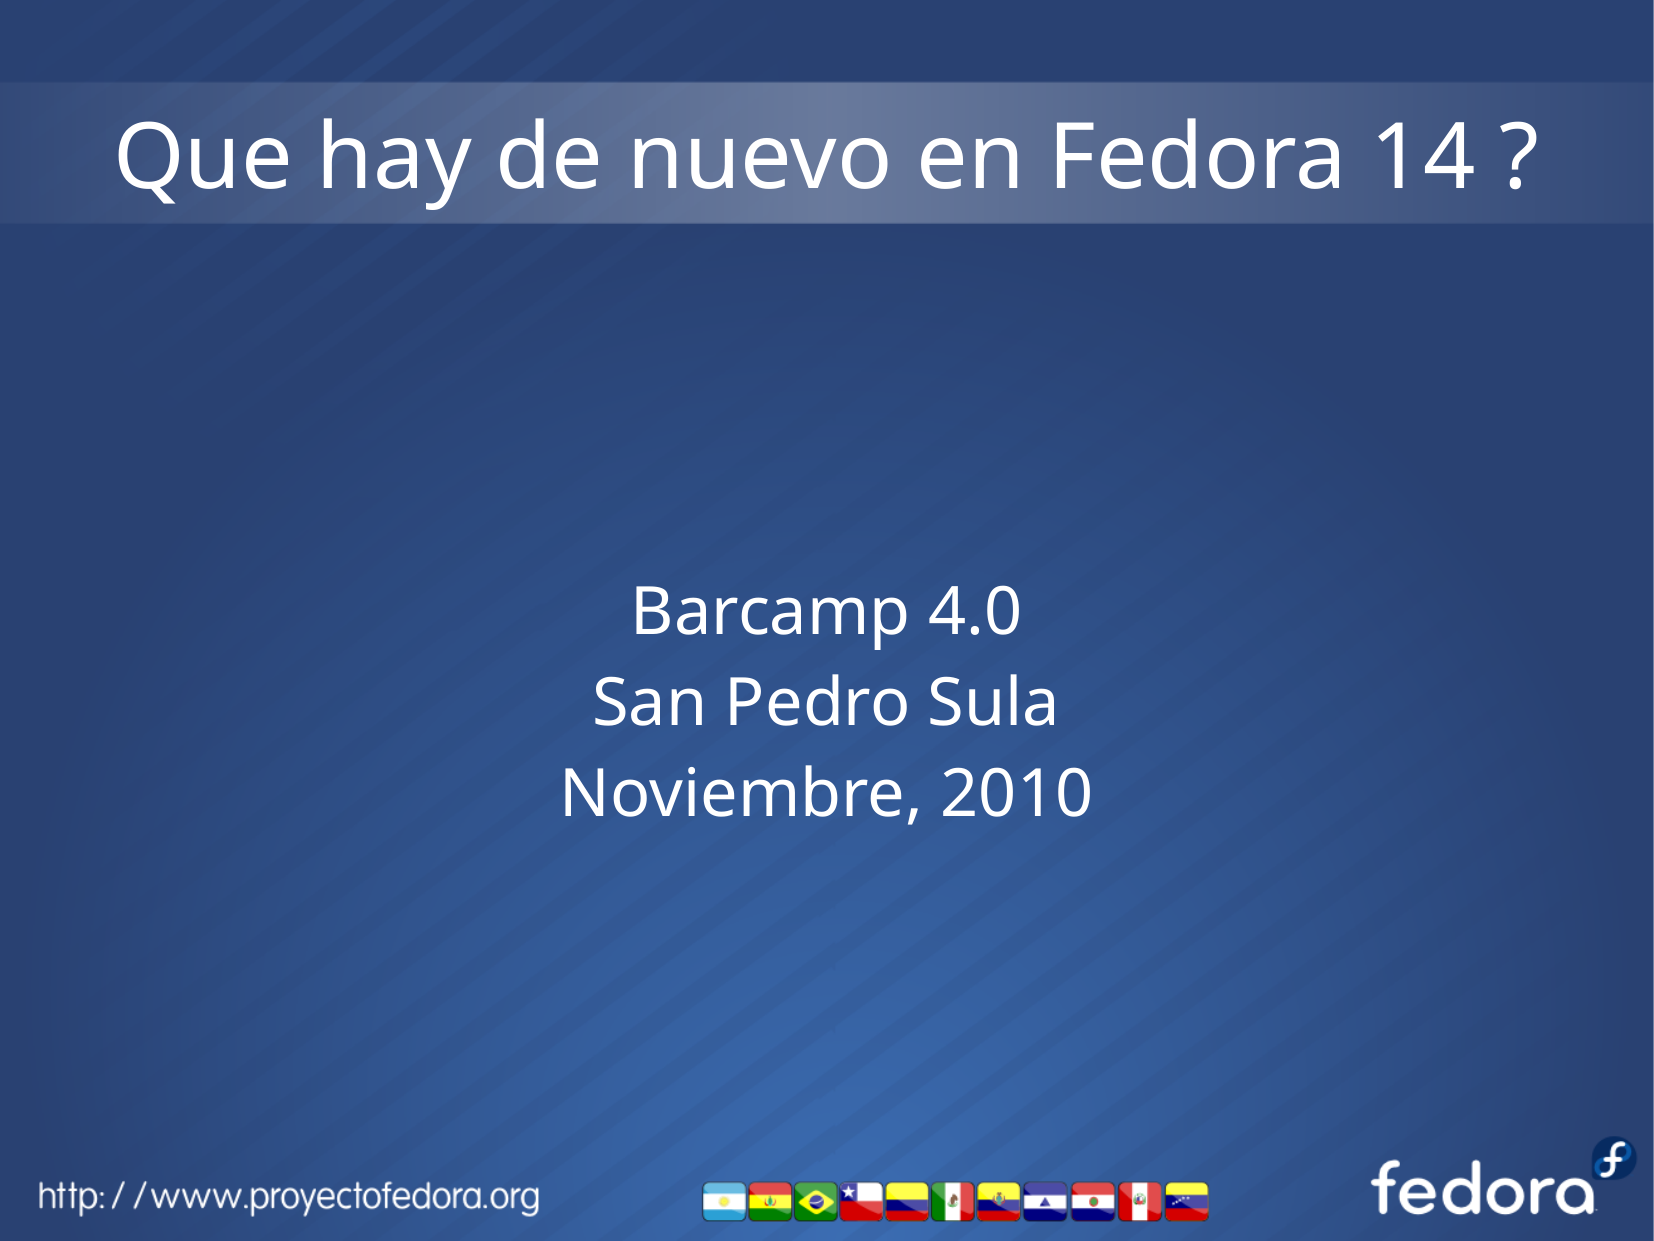

# Que hay de nuevo en Fedora 14 ?
Barcamp 4.0
San Pedro Sula
Noviembre, 2010